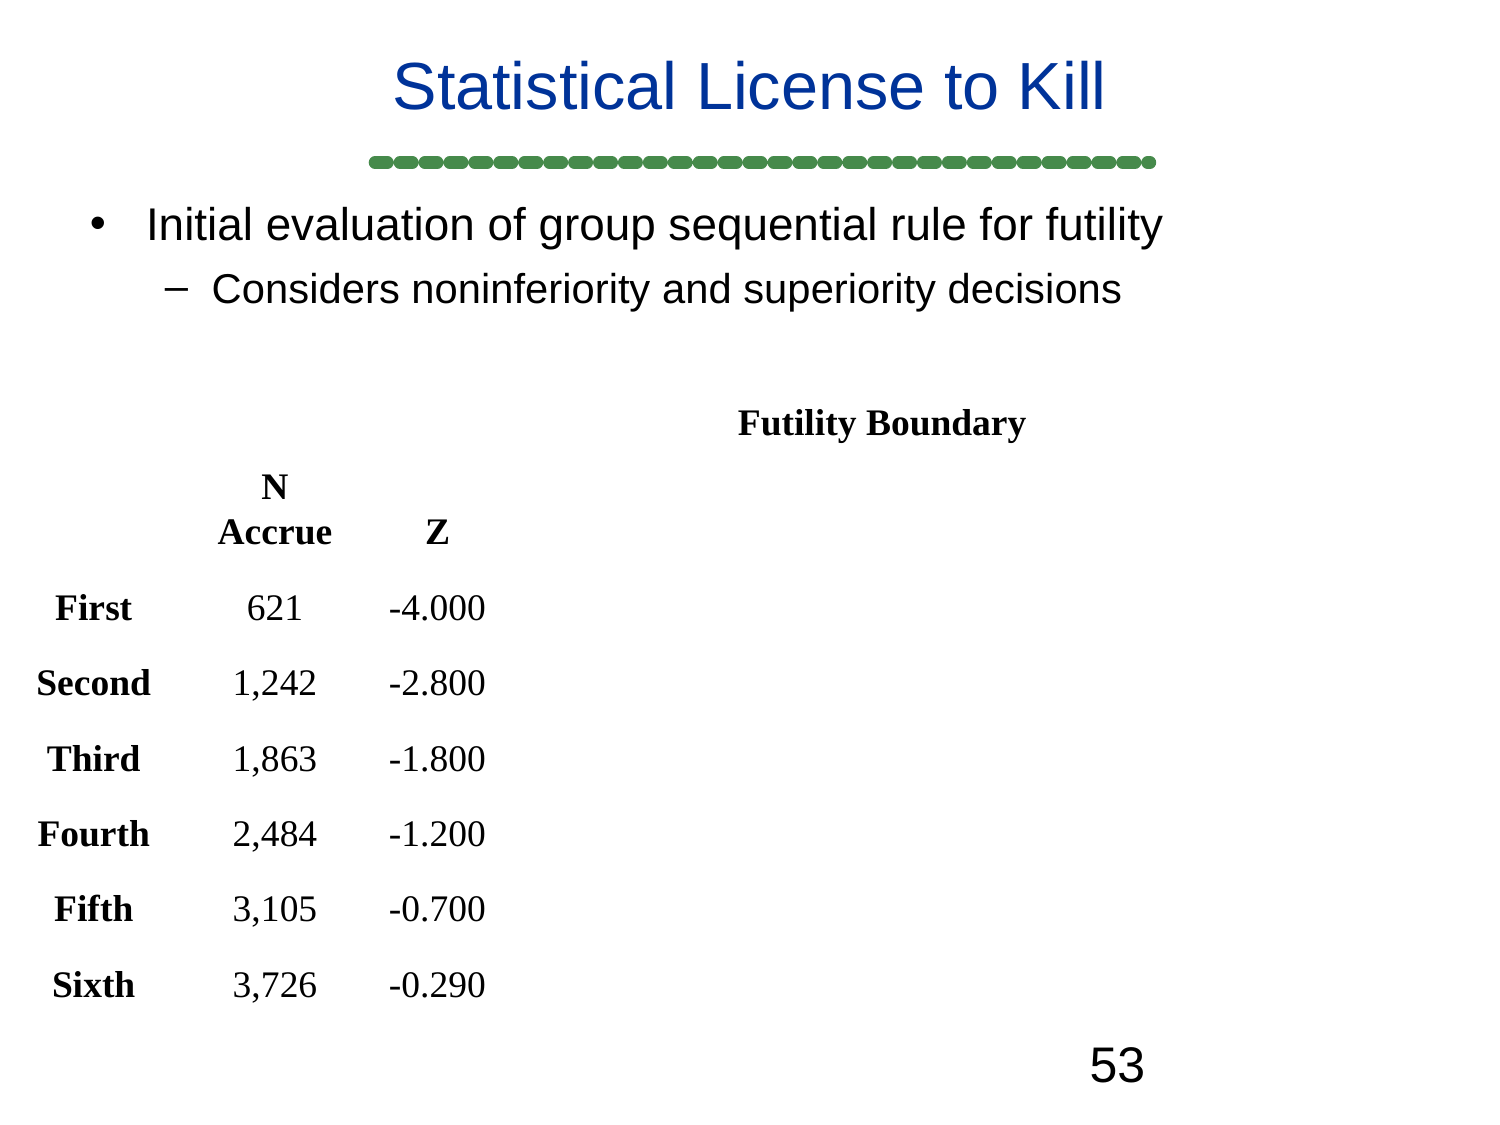

# Statistical License to Kill
Initial evaluation of group sequential rule for futility
Considers noninferiority and superiority decisions
| | | Futility Boundary | | |
| --- | --- | --- | --- | --- |
| | N Accrue | Z | | |
| First | 621 | -4.000 | | |
| Second | 1,242 | -2.800 | | |
| Third | 1,863 | -1.800 | | |
| Fourth | 2,484 | -1.200 | | |
| Fifth | 3,105 | -0.700 | | |
| Sixth | 3,726 | -0.290 | | |
53